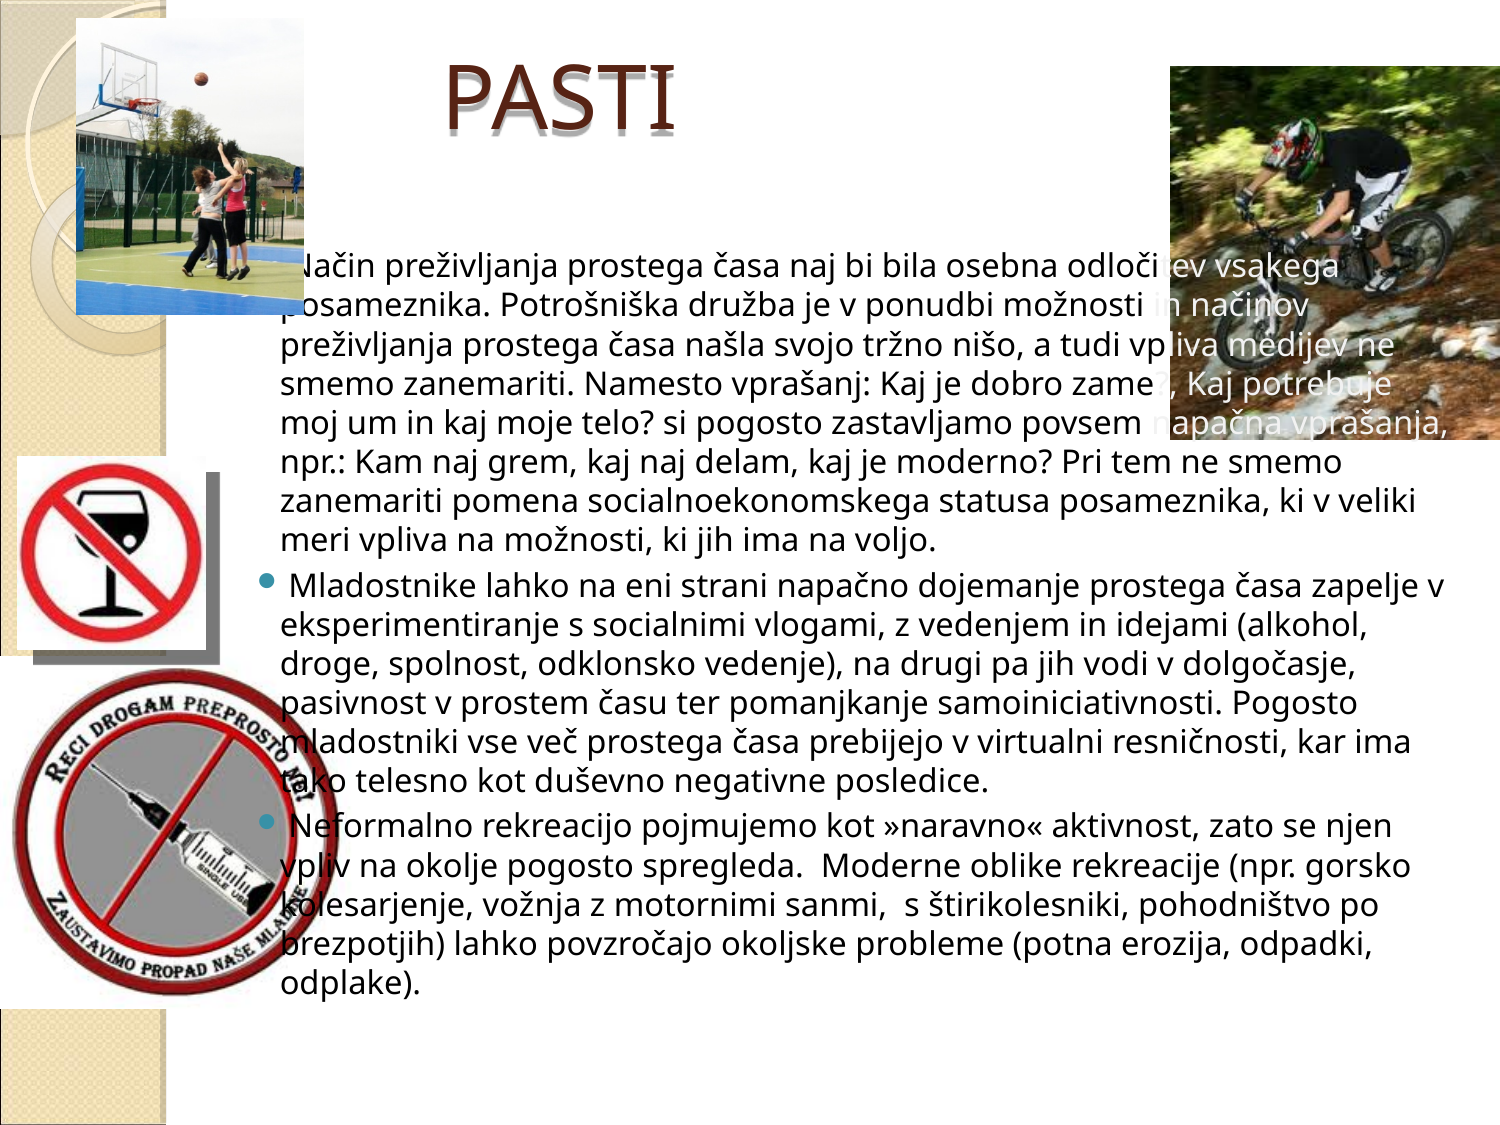

# PASTI
 Način preživljanja prostega časa naj bi bila osebna odločitev vsakega posameznika. Potrošniška družba je v ponudbi možnosti in načinov preživljanja prostega časa našla svojo tržno nišo, a tudi vpliva medijev ne smemo zanemariti. Namesto vprašanj: Kaj je dobro zame?, Kaj potrebuje moj um in kaj moje telo? si pogosto zastavljamo povsem napačna vprašanja, npr.: Kam naj grem, kaj naj delam, kaj je moderno? Pri tem ne smemo zanemariti pomena socialnoekonomskega statusa posameznika, ki v veliki meri vpliva na možnosti, ki jih ima na voljo.
 Mladostnike lahko na eni strani napačno dojemanje prostega časa zapelje v eksperimentiranje s socialnimi vlogami, z vedenjem in idejami (alkohol, droge, spolnost, odklonsko vedenje), na drugi pa jih vodi v dolgočasje, pasivnost v prostem času ter pomanjkanje samoiniciativnosti. Pogosto mladostniki vse več prostega časa prebijejo v virtualni resničnosti, kar ima tako telesno kot duševno negativne posledice.
 Neformalno rekreacijo pojmujemo kot »naravno« aktivnost, zato se njen vpliv na okolje pogosto spregleda. Moderne oblike rekreacije (npr. gorsko kolesarjenje, vožnja z motornimi sanmi, s štirikolesniki, pohodništvo po brezpotjih) lahko povzročajo okoljske probleme (potna erozija, odpadki, odplake).